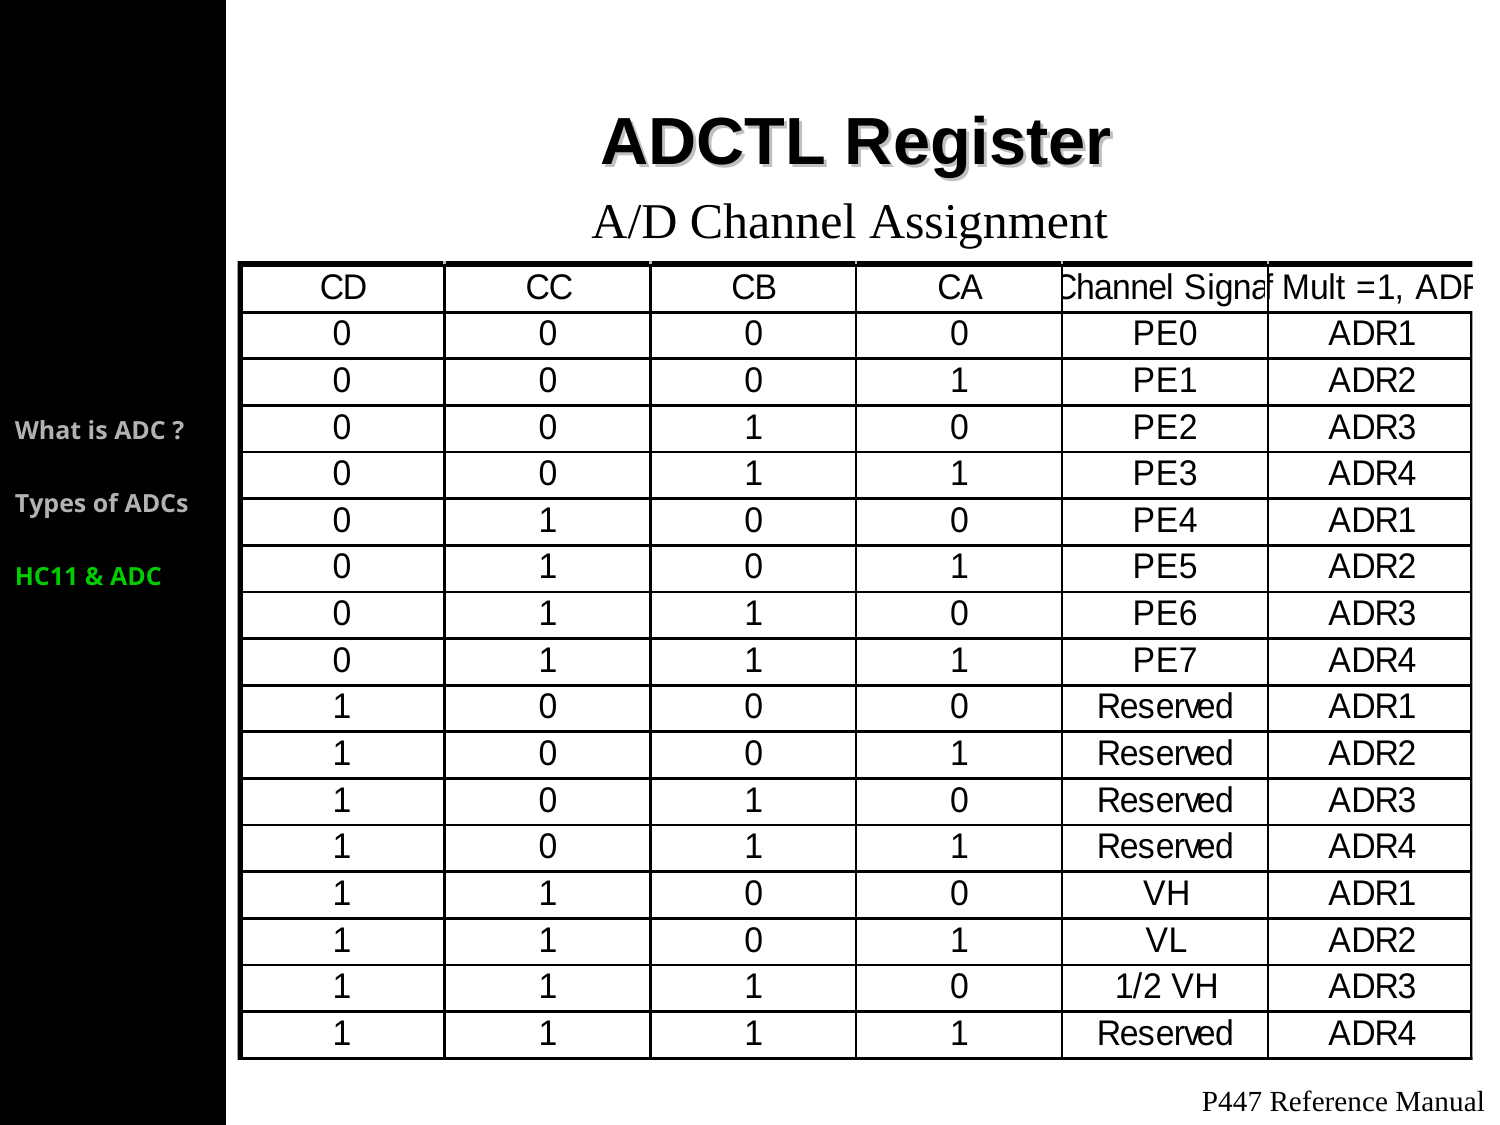

What is ADC ?
Types of ADCs
HC11 & ADC
ADCTL Register
A/D Channel Assignment
P447 Reference Manual